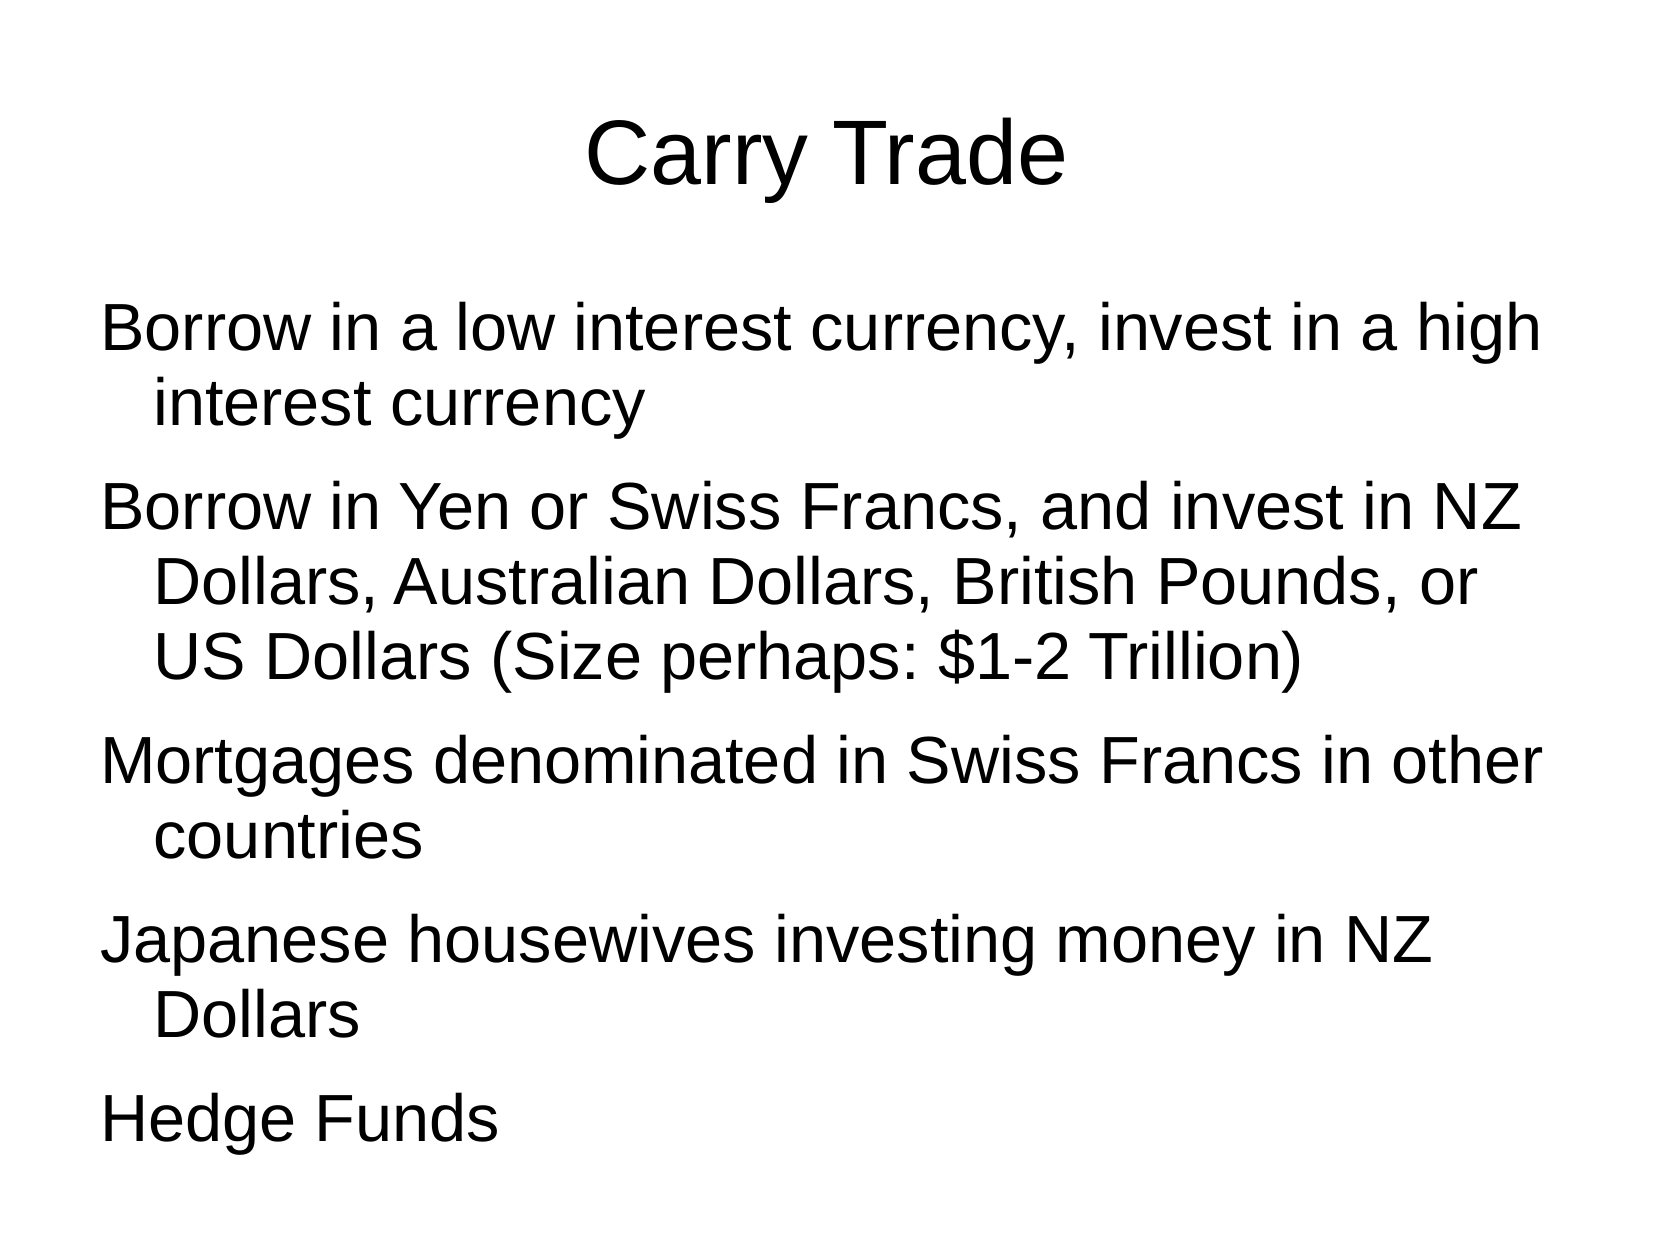

# Carry Trade
Borrow in a low interest currency, invest in a high interest currency
Borrow in Yen or Swiss Francs, and invest in NZ Dollars, Australian Dollars, British Pounds, or US Dollars (Size perhaps: $1-2 Trillion)
Mortgages denominated in Swiss Francs in other countries
Japanese housewives investing money in NZ Dollars
Hedge Funds